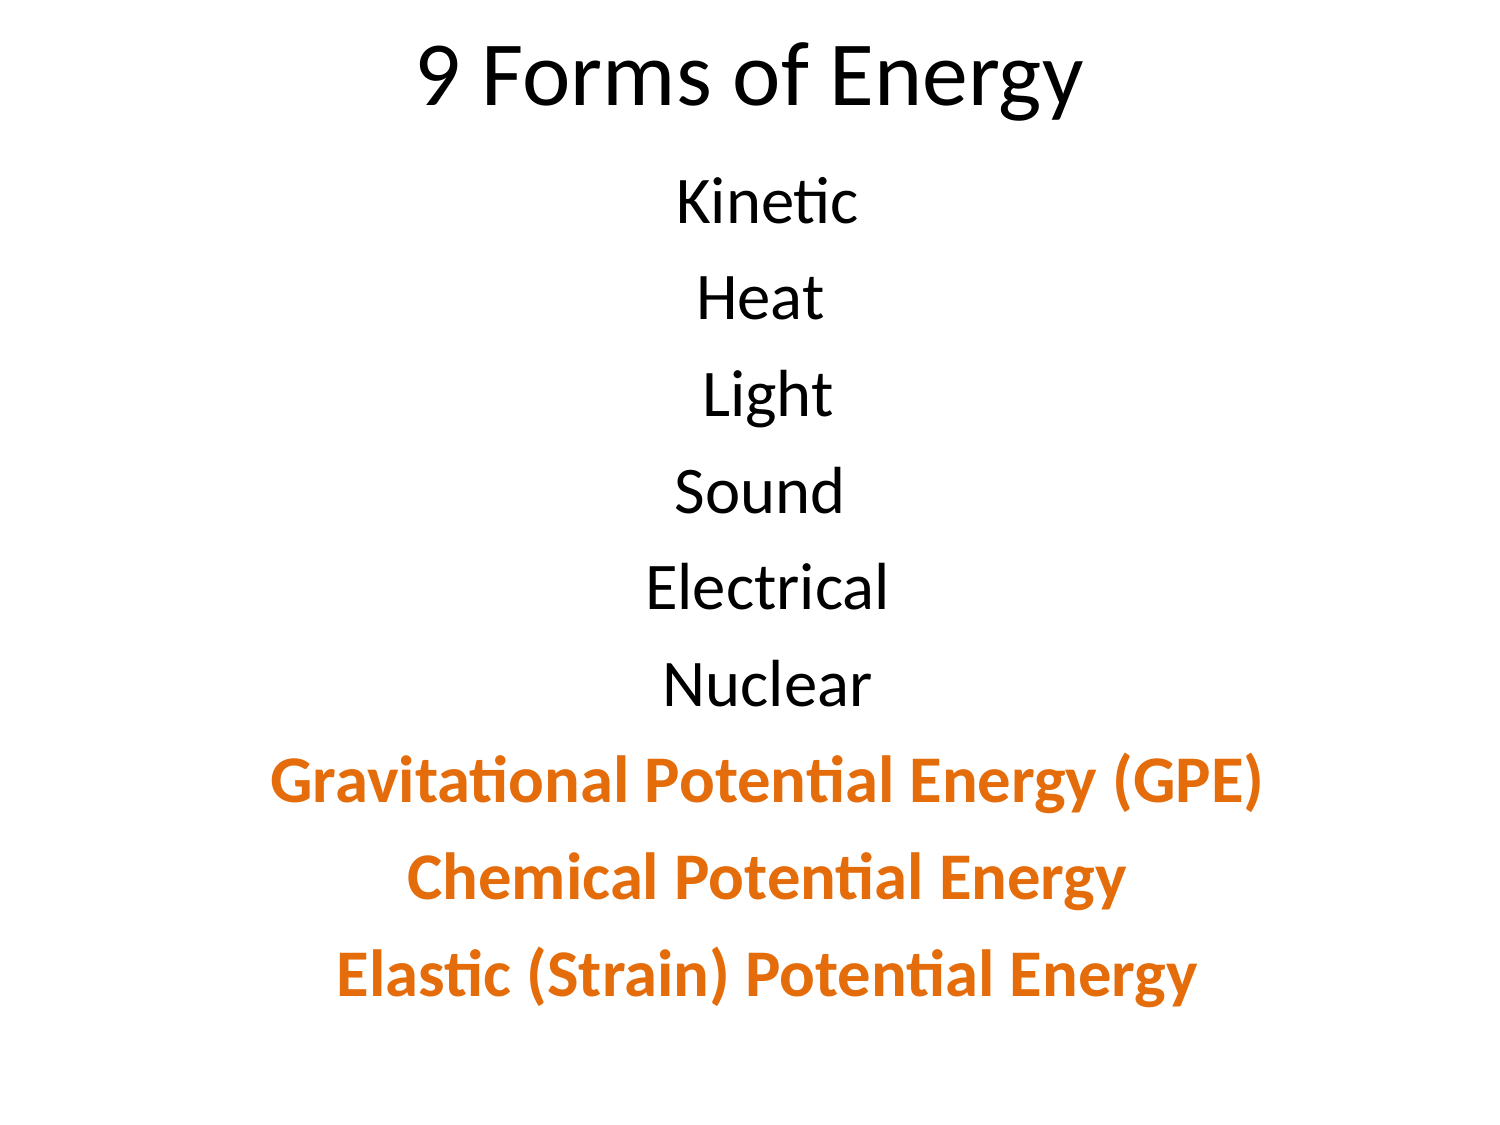

# 9 Forms of Energy
Kinetic
Heat
Light
Sound
Electrical
Nuclear
Gravitational Potential Energy (GPE)
Chemical Potential Energy
Elastic (Strain) Potential Energy